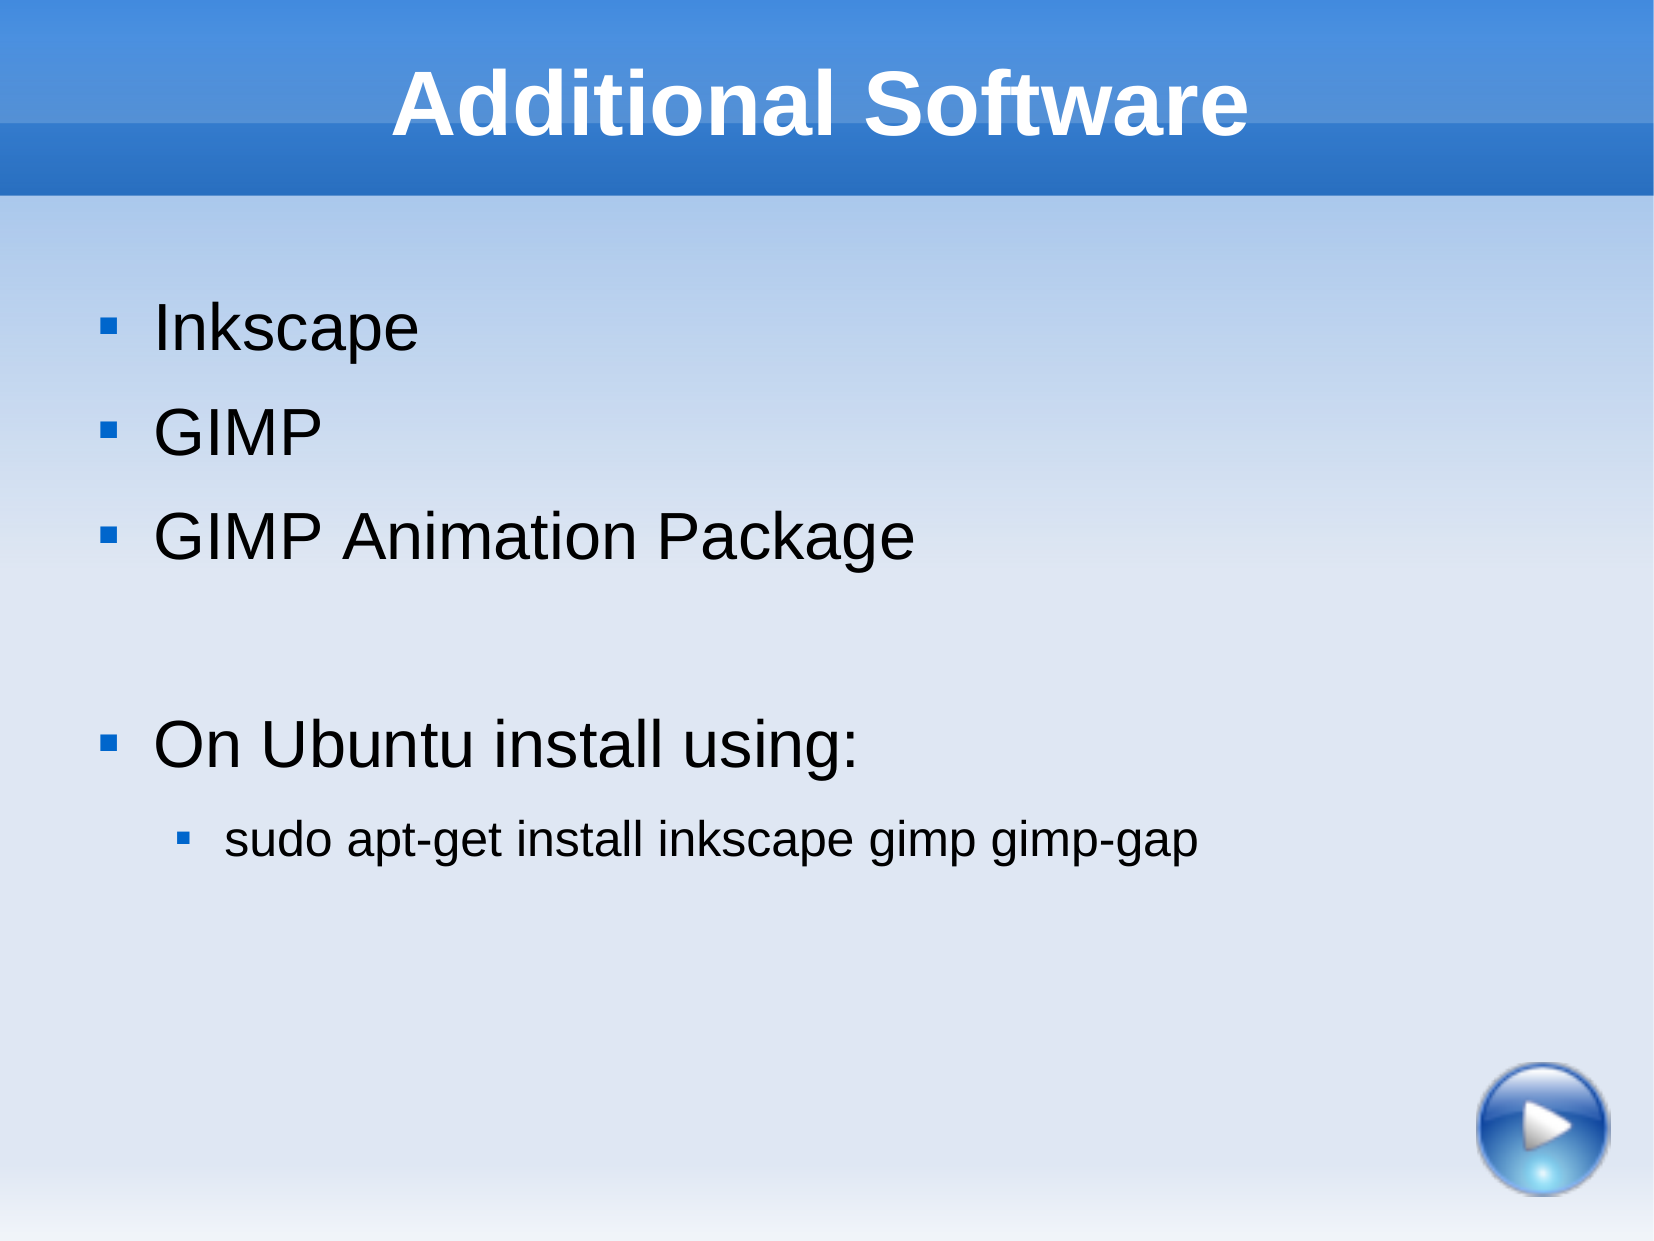

# Additional Software
Inkscape
GIMP
GIMP Animation Package
On Ubuntu install using:
sudo apt-get install inkscape gimp gimp-gap